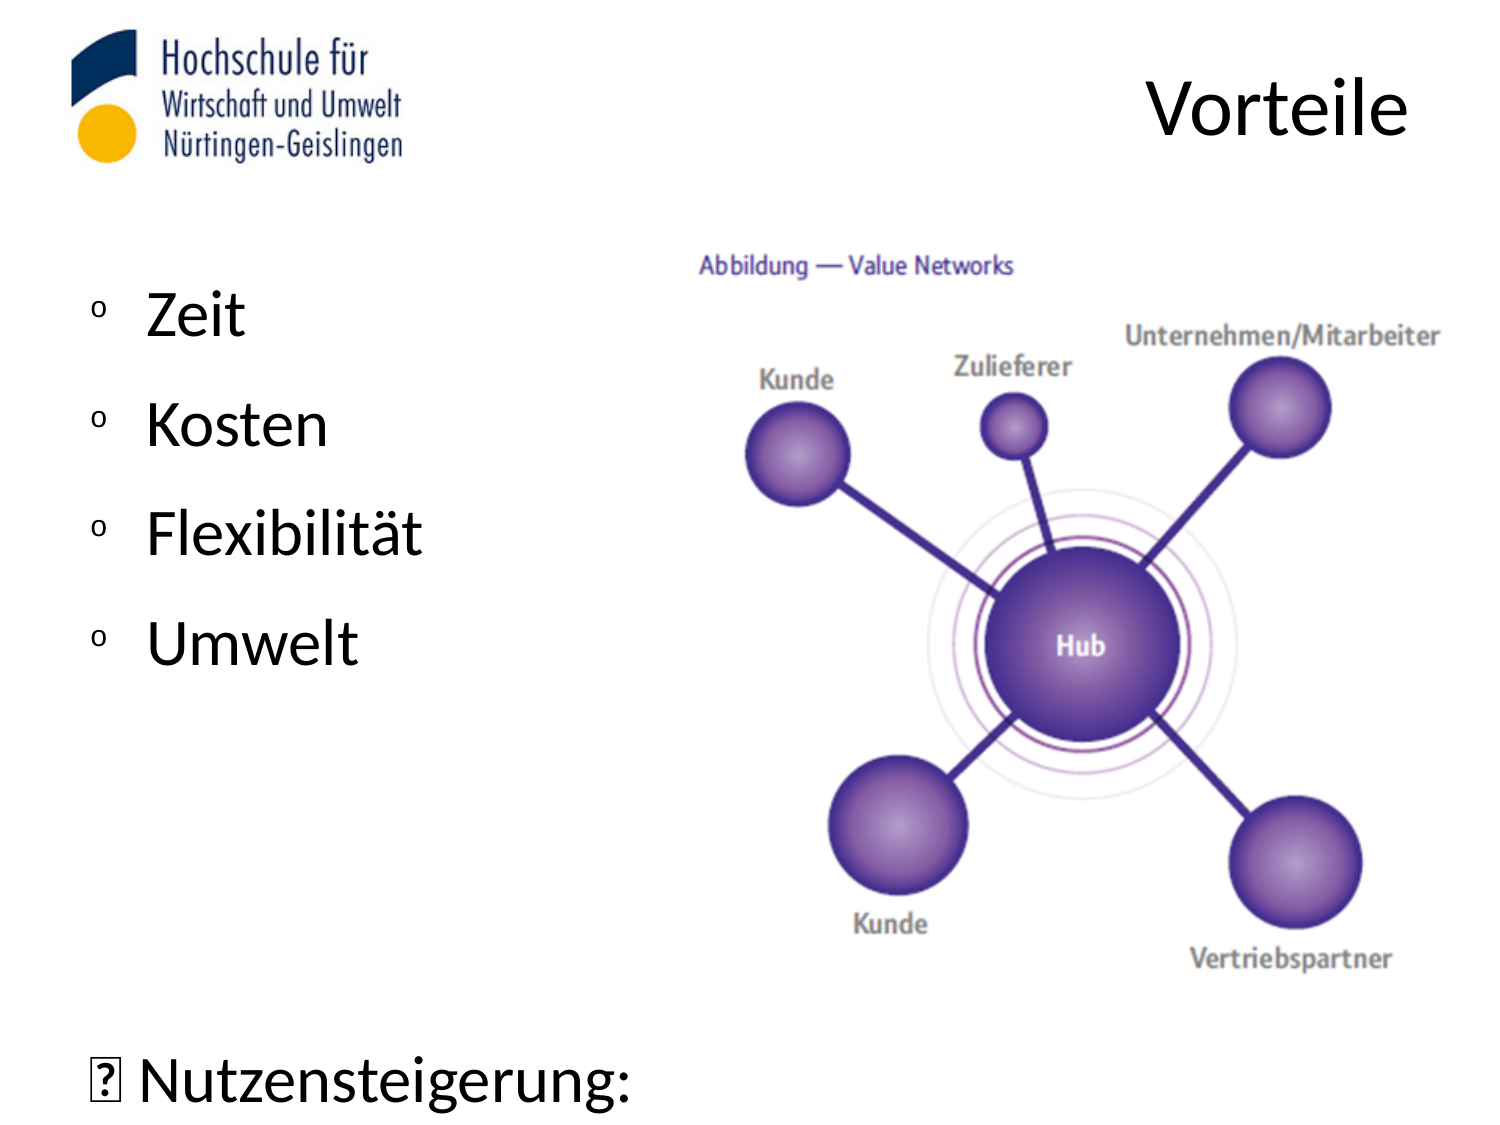

# Vorteile
Zeit
Kosten
Flexibilität
Umwelt
 Nutzensteigerung: